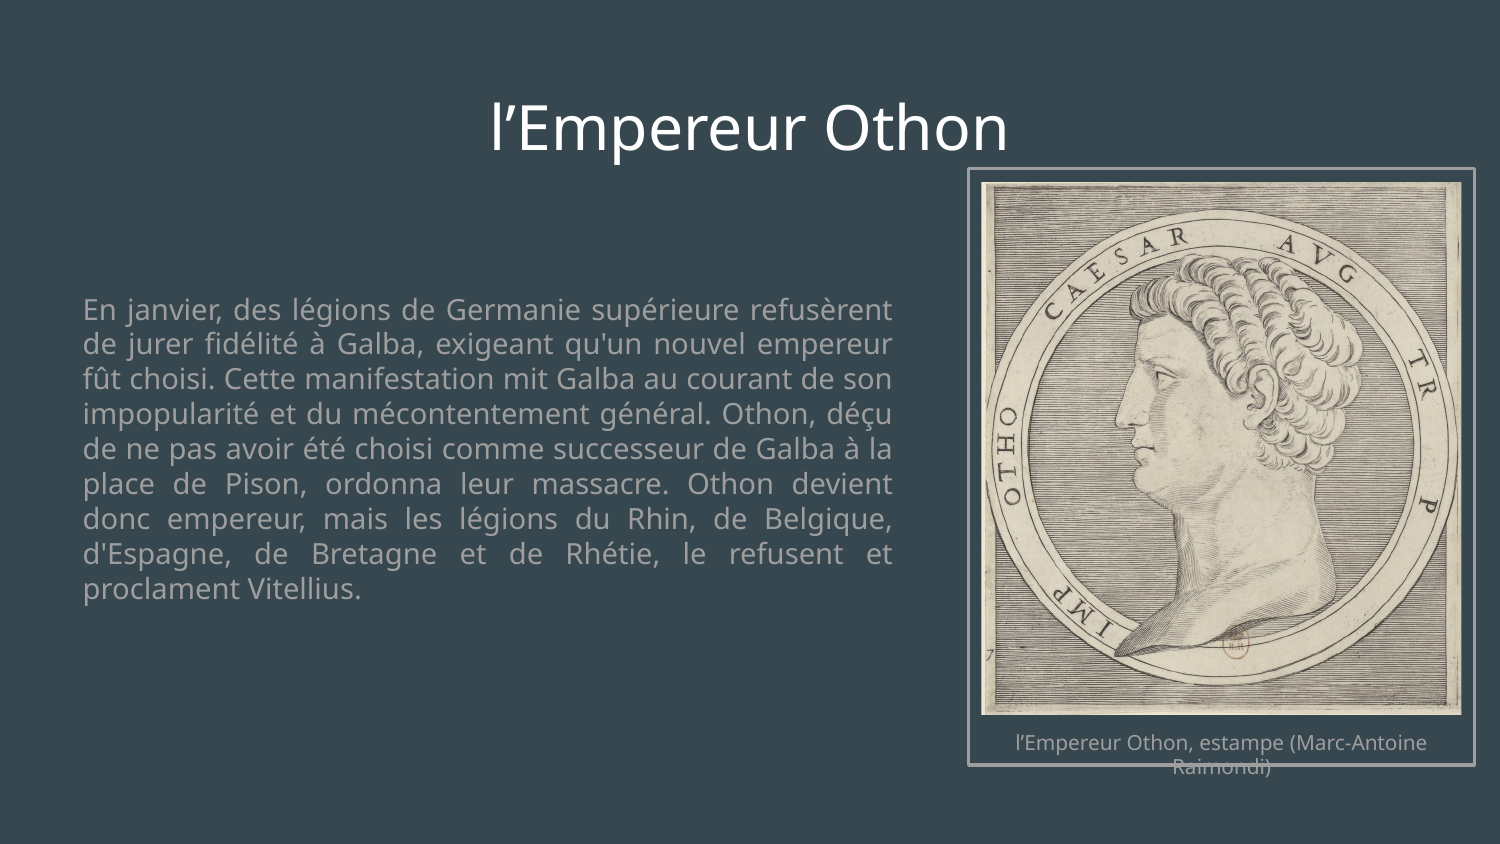

# l’Empereur Othon
En janvier, des légions de Germanie supérieure refusèrent de jurer fidélité à Galba, exigeant qu'un nouvel empereur fût choisi. Cette manifestation mit Galba au courant de son impopularité et du mécontentement général. Othon, déçu de ne pas avoir été choisi comme successeur de Galba à la place de Pison, ordonna leur massacre. Othon devient donc empereur, mais les légions du Rhin, de Belgique, d'Espagne, de Bretagne et de Rhétie, le refusent et proclament Vitellius.
l’Empereur Othon, estampe (Marc-Antoine Raimondi)